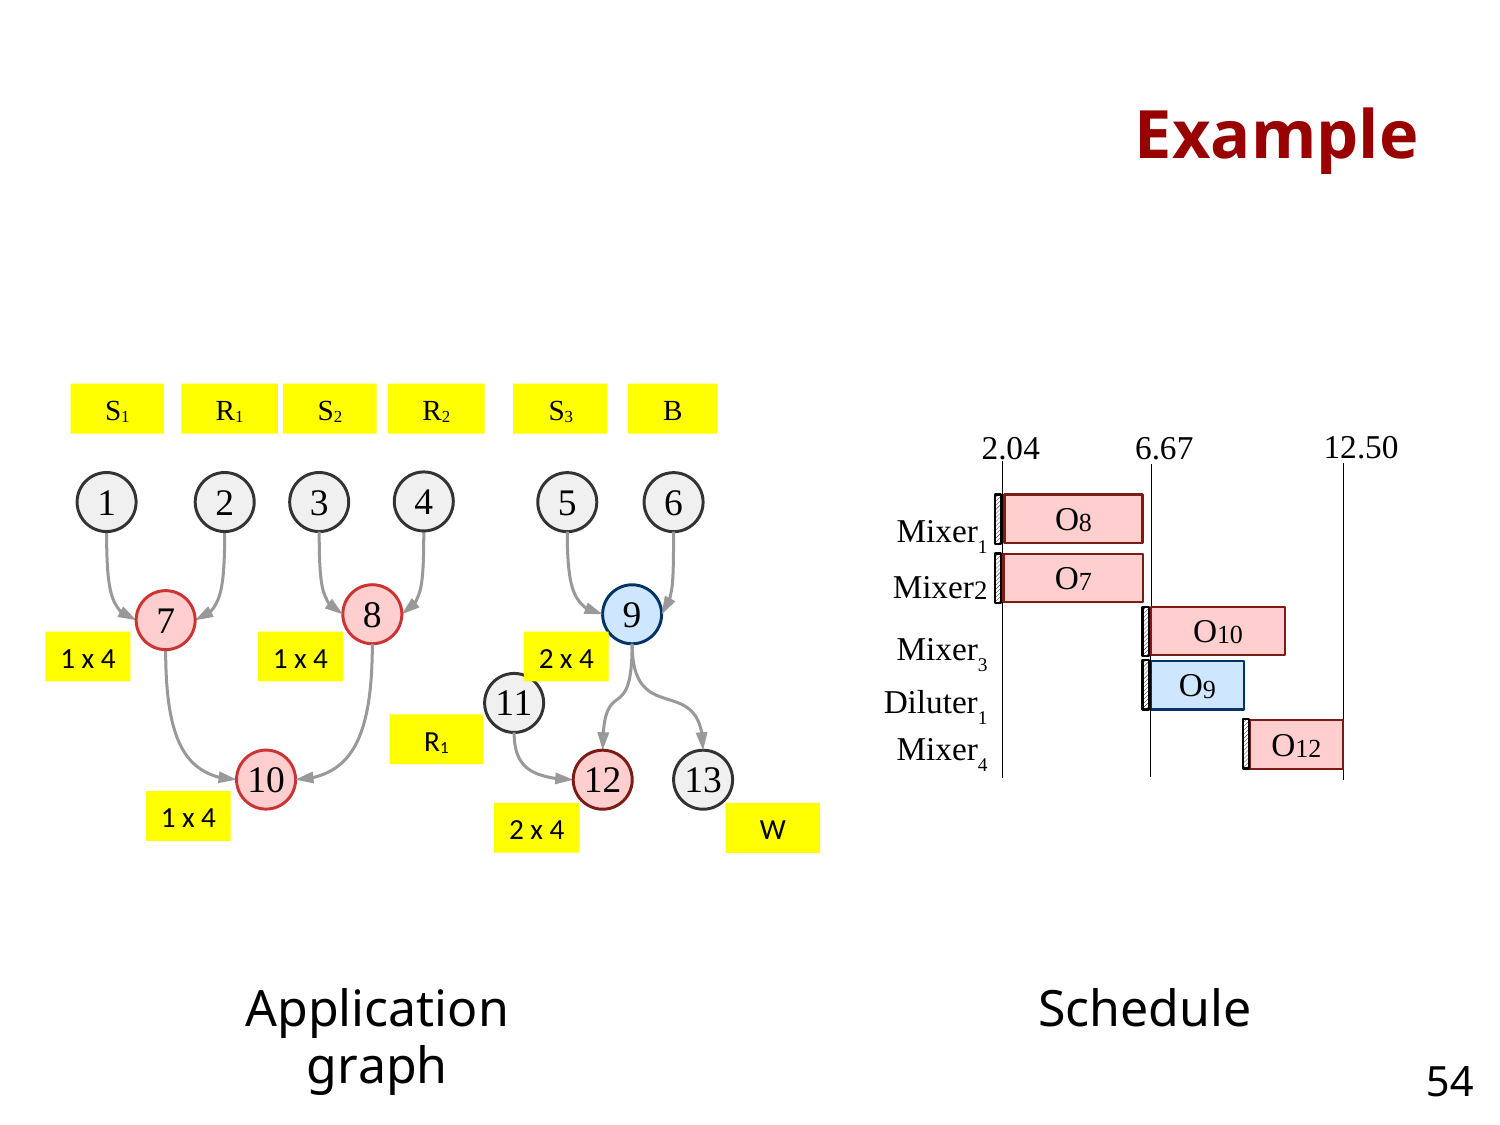

# Example
 S1
 R1
 S2
 R2
 S3
 B
12.50
2.04
6.67
O8
Mixer1
O7
Mixer2
O10
Mixer3
O9
Diluter1
O12
Mixer4
4
1
2
3
5
6
8
9
7
1 x 4
1 x 4
2 x 4
11
 R1
10
12
13
1 x 4
2 x 4
 W
Schedule
Application graph